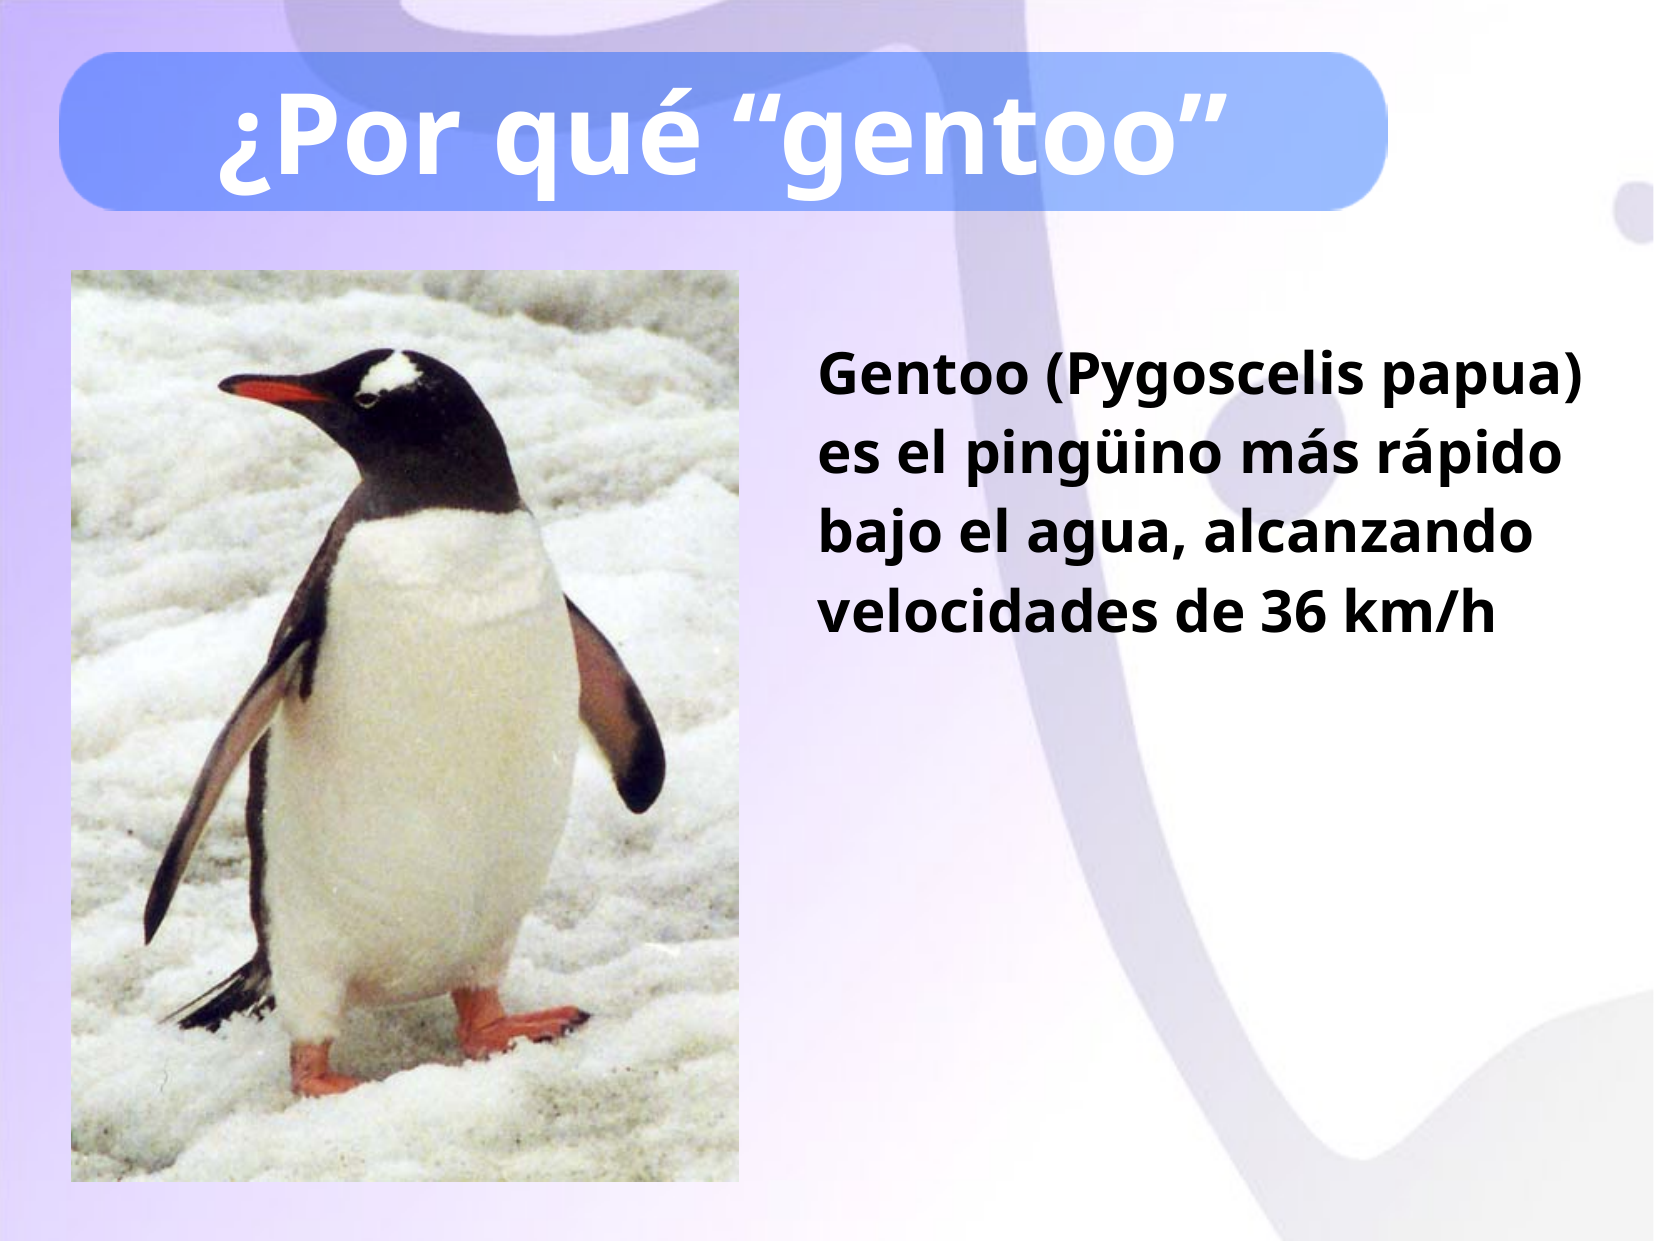

¿Por qué “gentoo”
Gentoo (Pygoscelis papua) es el pingüino más rápido bajo el agua, alcanzando velocidades de 36 km/h